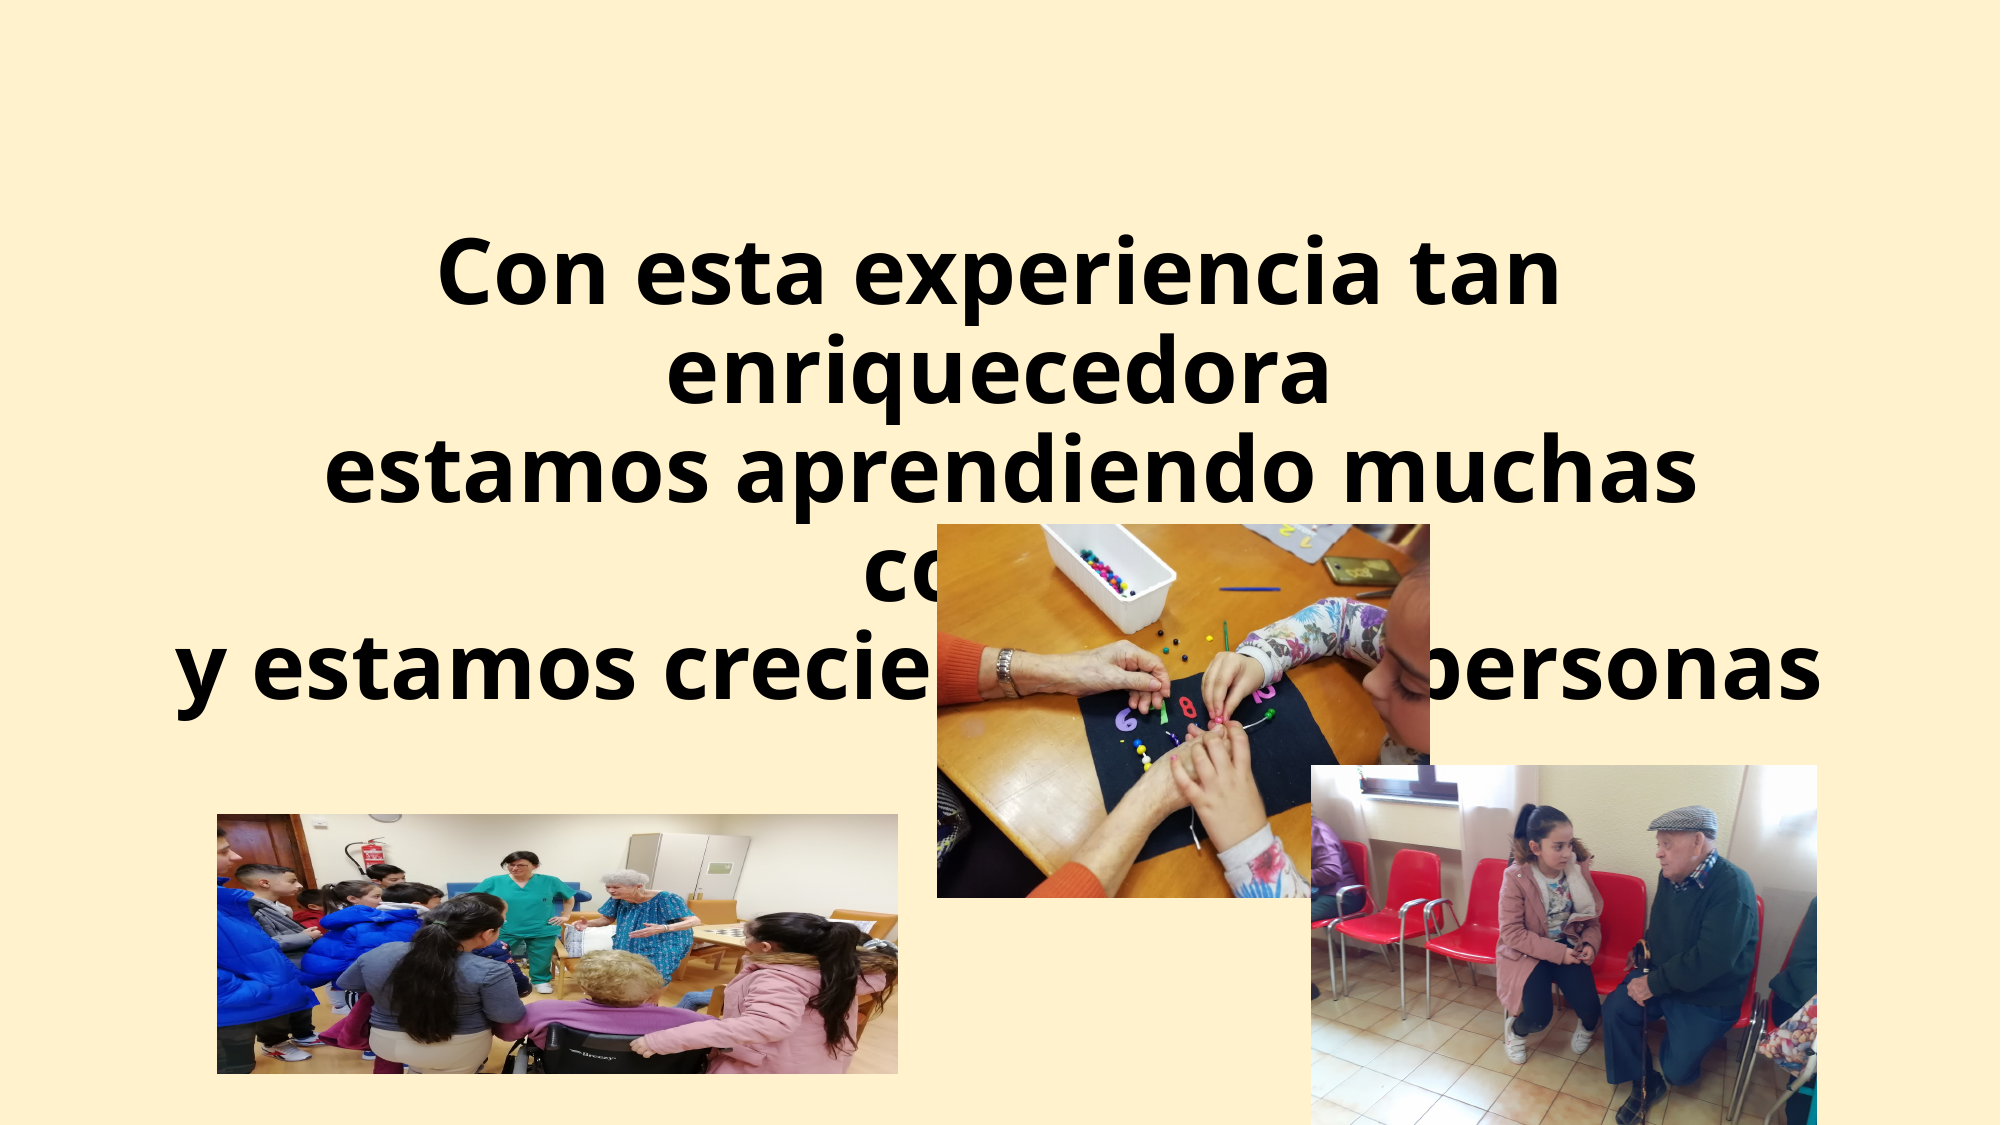

# Con esta experiencia tan enriquecedora  estamos aprendiendo muchas cosas  y estamos creciendo como personas